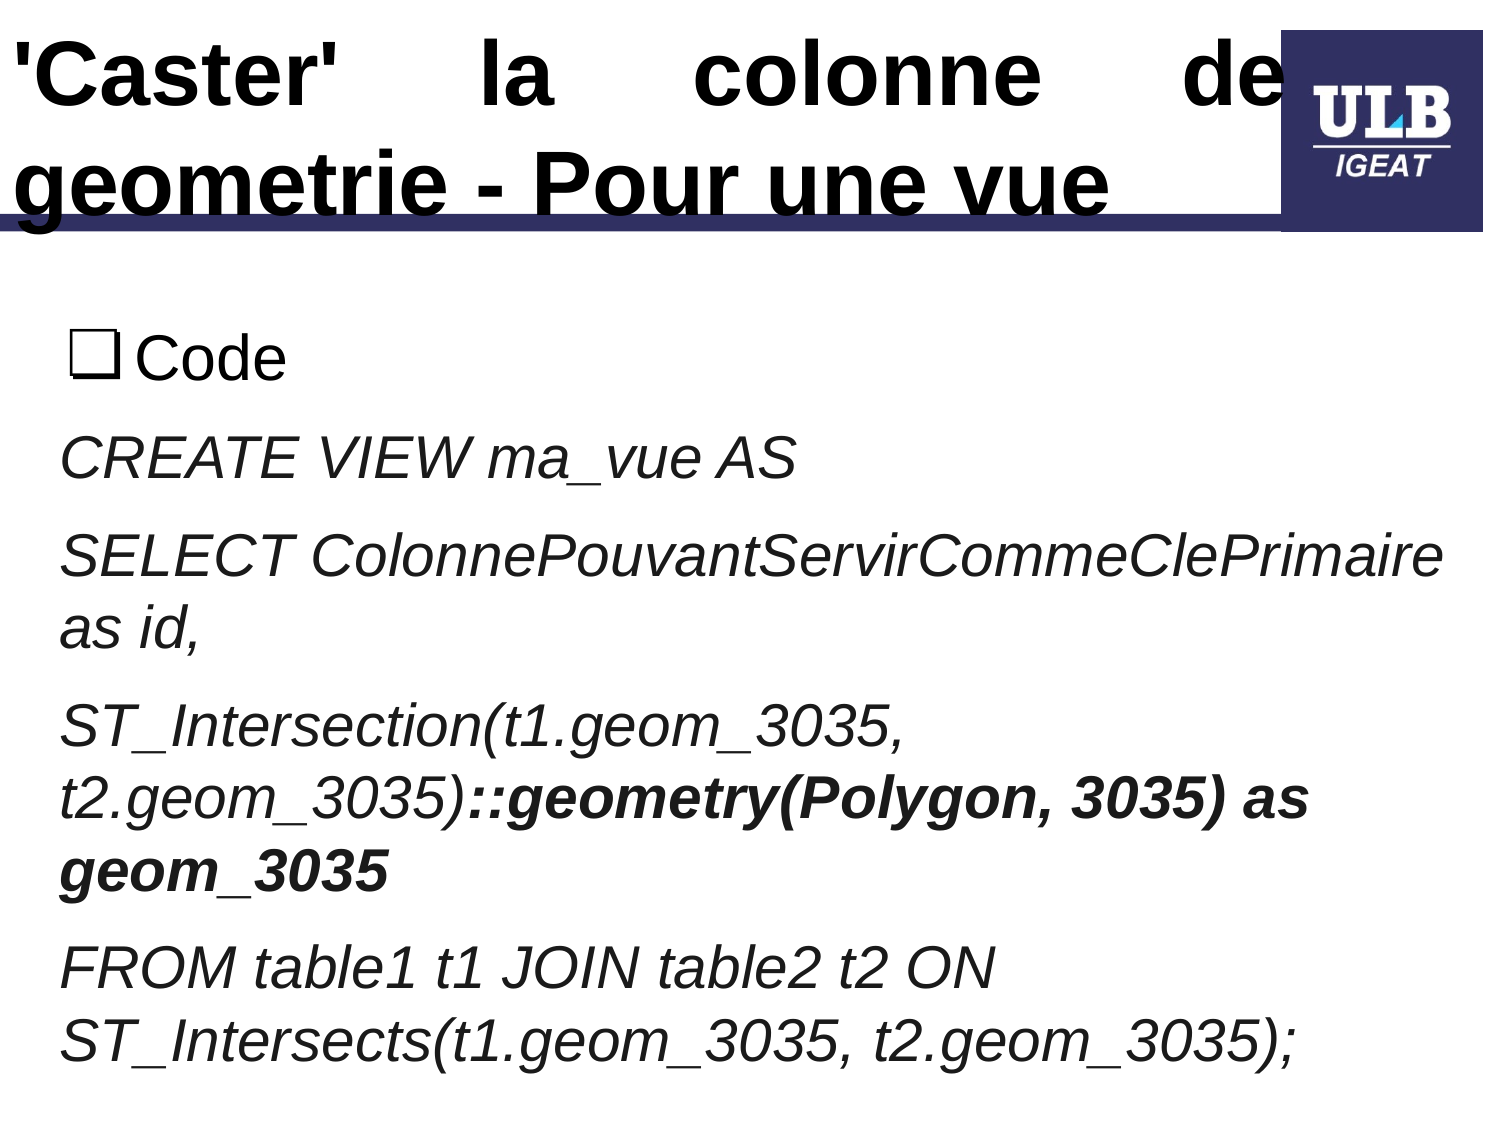

# 'Caster' la colonne de geometrie - Pour une vue
Code
CREATE VIEW ma_vue AS
SELECT ColonnePouvantServirCommeClePrimaire as id,
ST_Intersection(t1.geom_3035, t2.geom_3035)::geometry(Polygon, 3035) as geom_3035
FROM table1 t1 JOIN table2 t2 ON ST_Intersects(t1.geom_3035, t2.geom_3035);